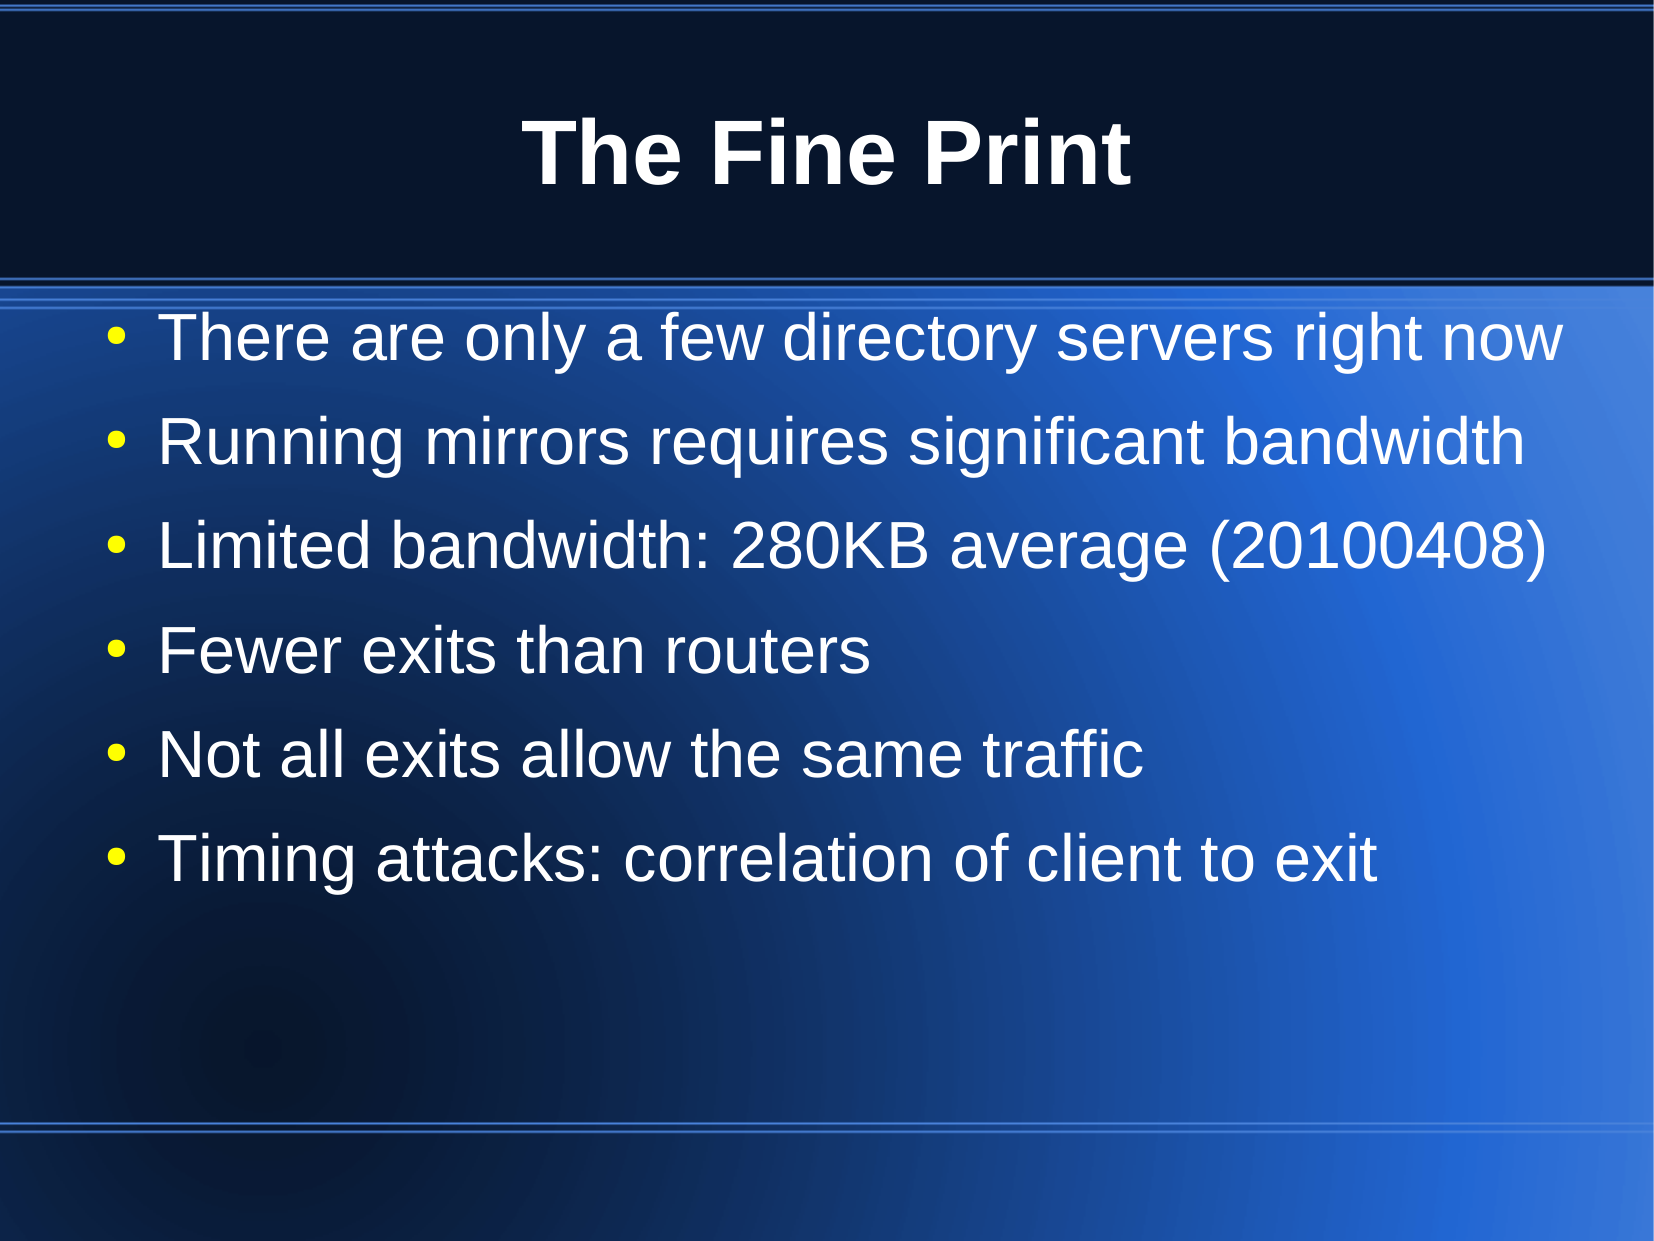

# The Fine Print
There are only a few directory servers right now
Running mirrors requires significant bandwidth
Limited bandwidth: 280KB average (20100408)
Fewer exits than routers
Not all exits allow the same traffic
Timing attacks: correlation of client to exit